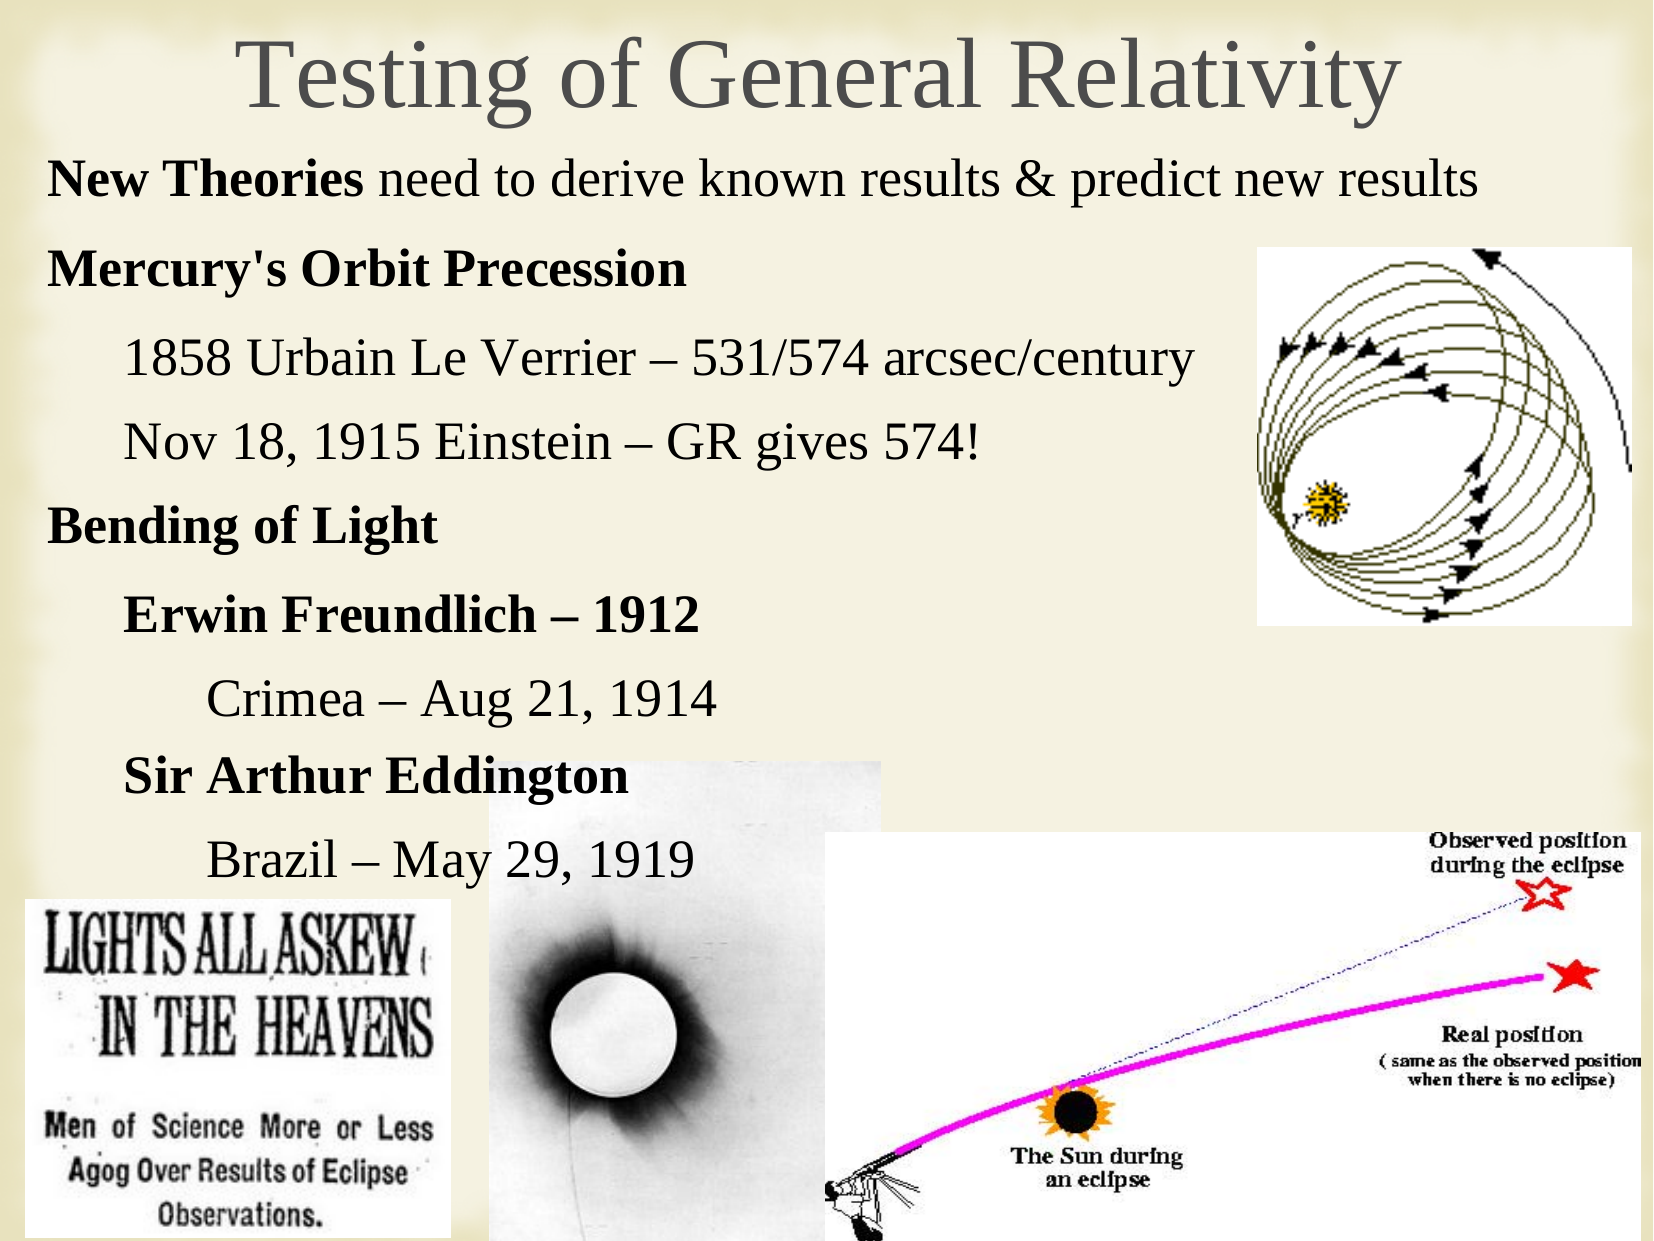

# Testing of General Relativity
New Theories need to derive known results & predict new results
Mercury's Orbit Precession
1858 Urbain Le Verrier – 531/574 arcsec/century
Nov 18, 1915 Einstein – GR gives 574!
Bending of Light
Erwin Freundlich – 1912
Crimea – Aug 21, 1914
Sir Arthur Eddington
Brazil – May 29, 1919
The First Three Minutes, UNC Wilmington, College Day-2008
37